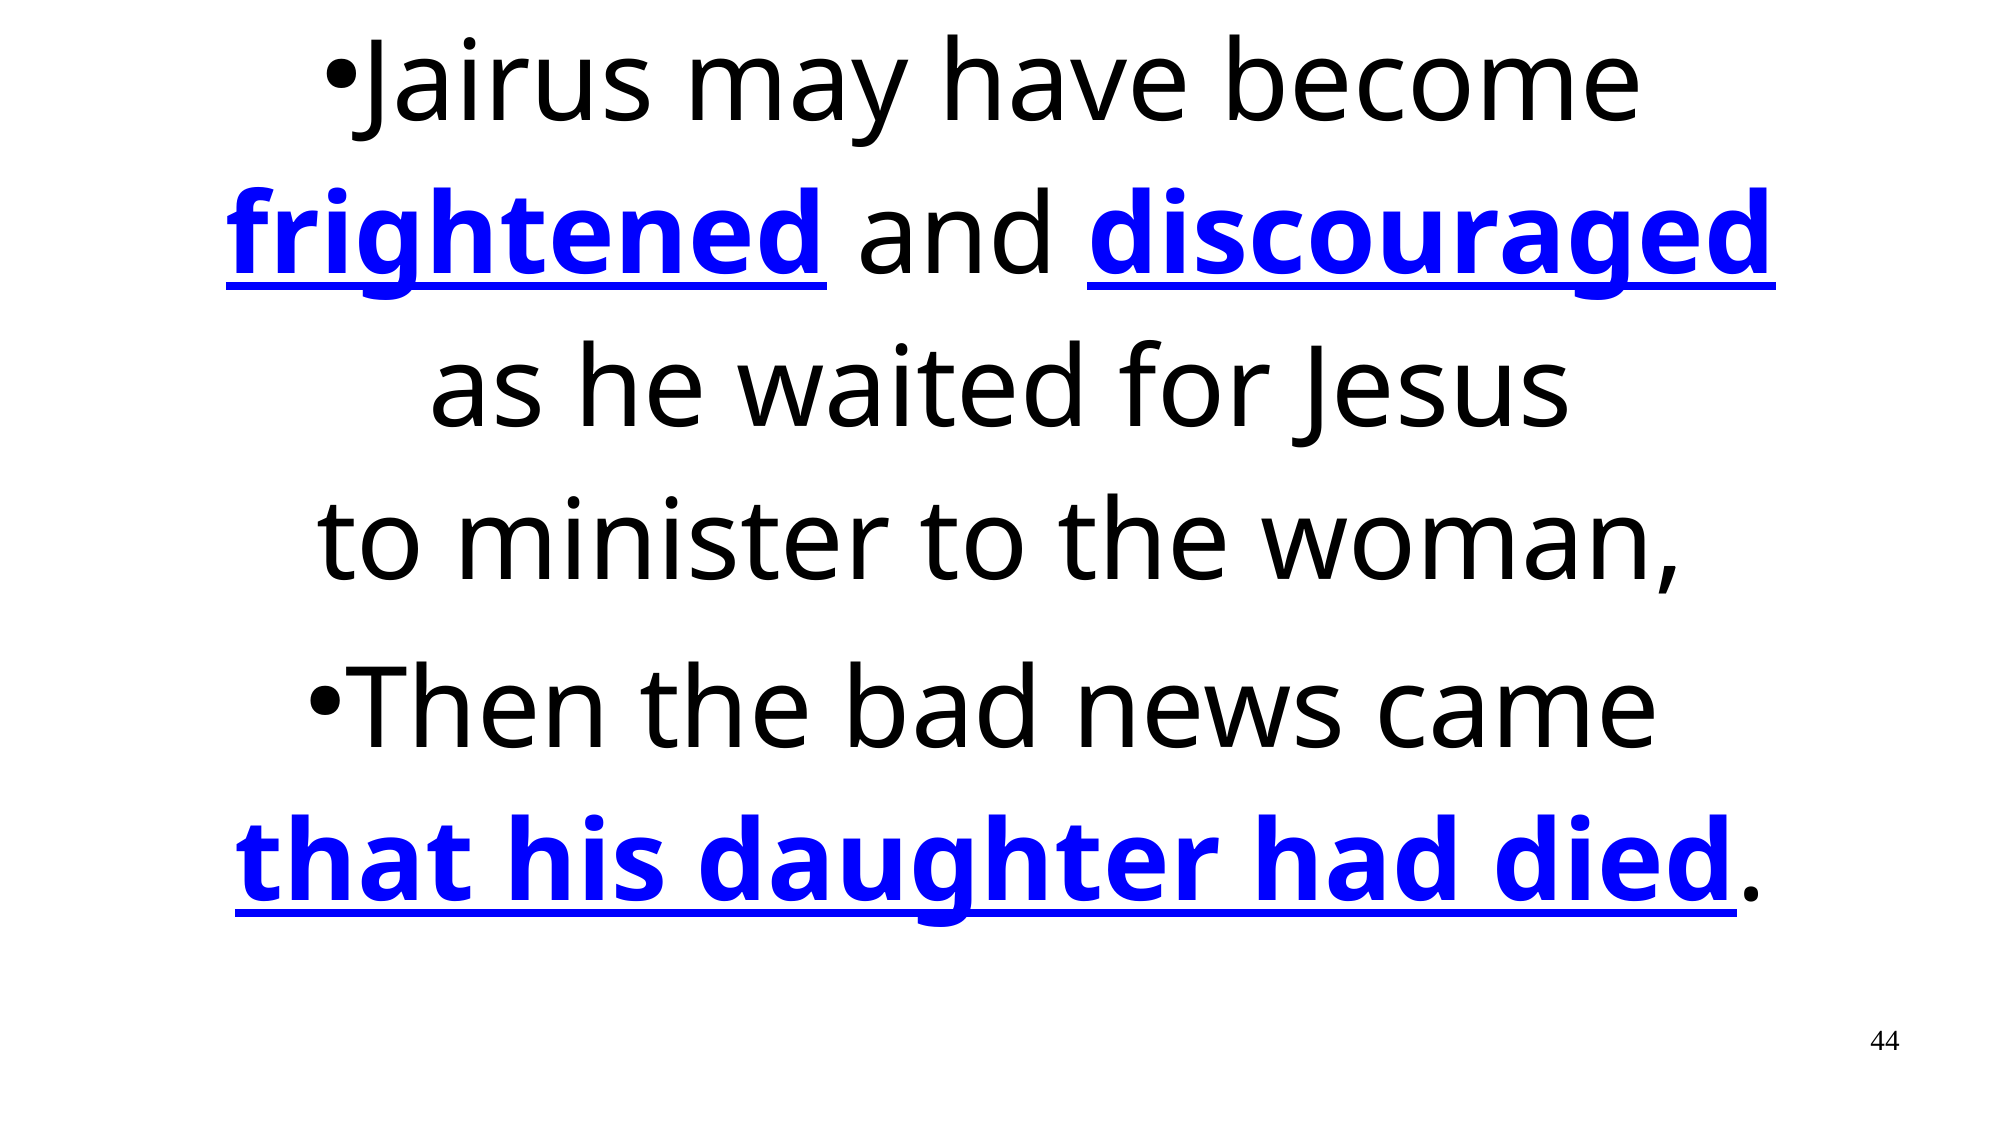

# Jairus may have become frightened and discouraged as he waited for Jesus to minister to the woman,
Then the bad news came
that his daughter had died.
44